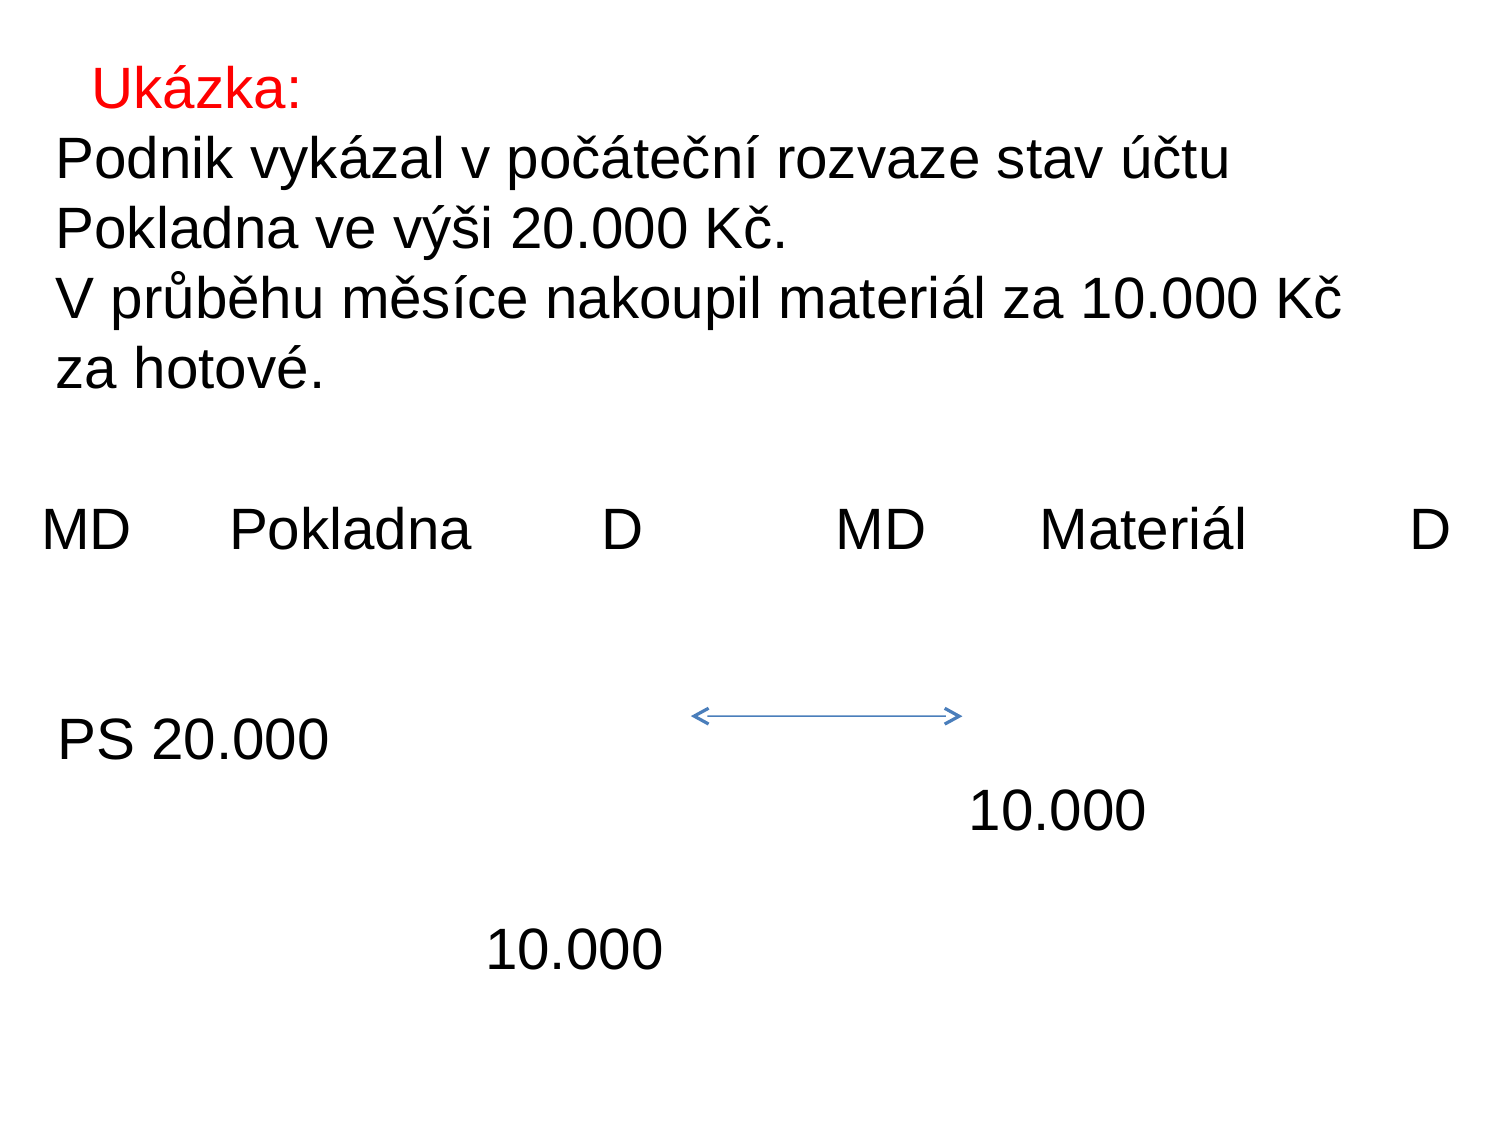

Ukázka:
Podnik vykázal v počáteční rozvaze stav účtu
Pokladna ve výši 20.000 Kč.
V průběhu měsíce nakoupil materiál za 10.000 Kč
za hotové.
| MD Pokladna D | | | MD Materiál D | |
| --- | --- | --- | --- | --- |
| PS 20.000 | 10.000 | | 10.000 | |
| | | | | |
| | | | | |
| | | | | |
| | | | | |